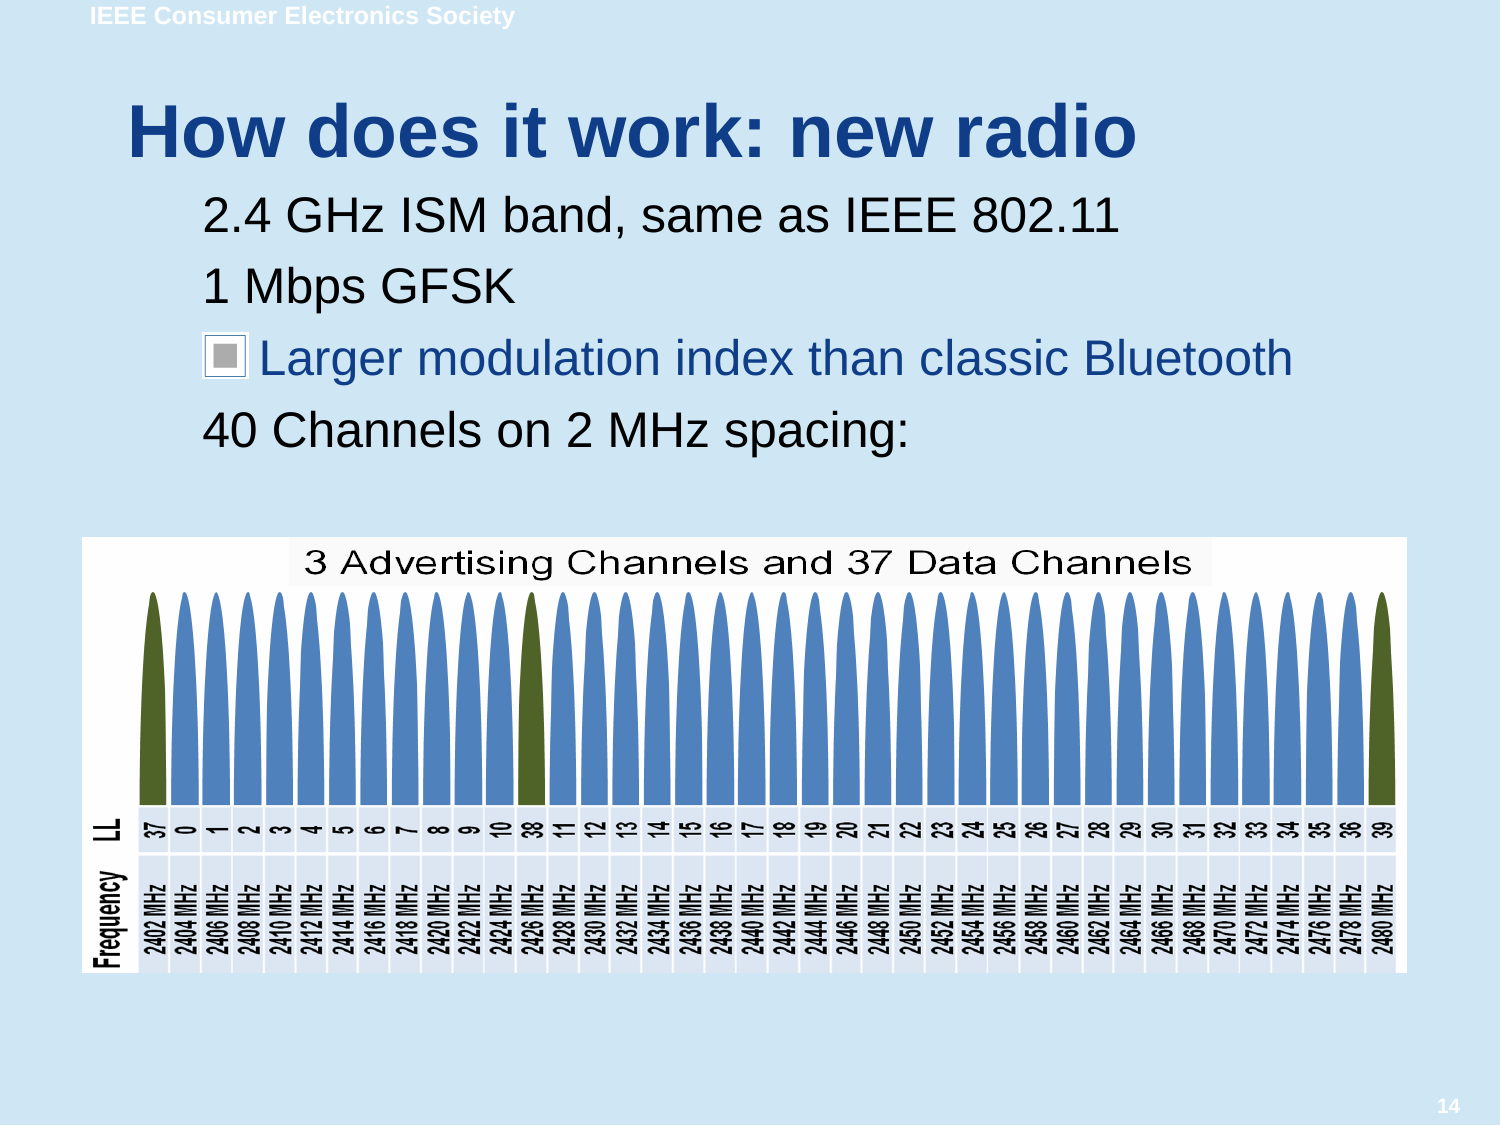

# How does it work: new radio
2.4 GHz ISM band, same as IEEE 802.11
1 Mbps GFSK
Larger modulation index than classic Bluetooth
40 Channels on 2 MHz spacing: